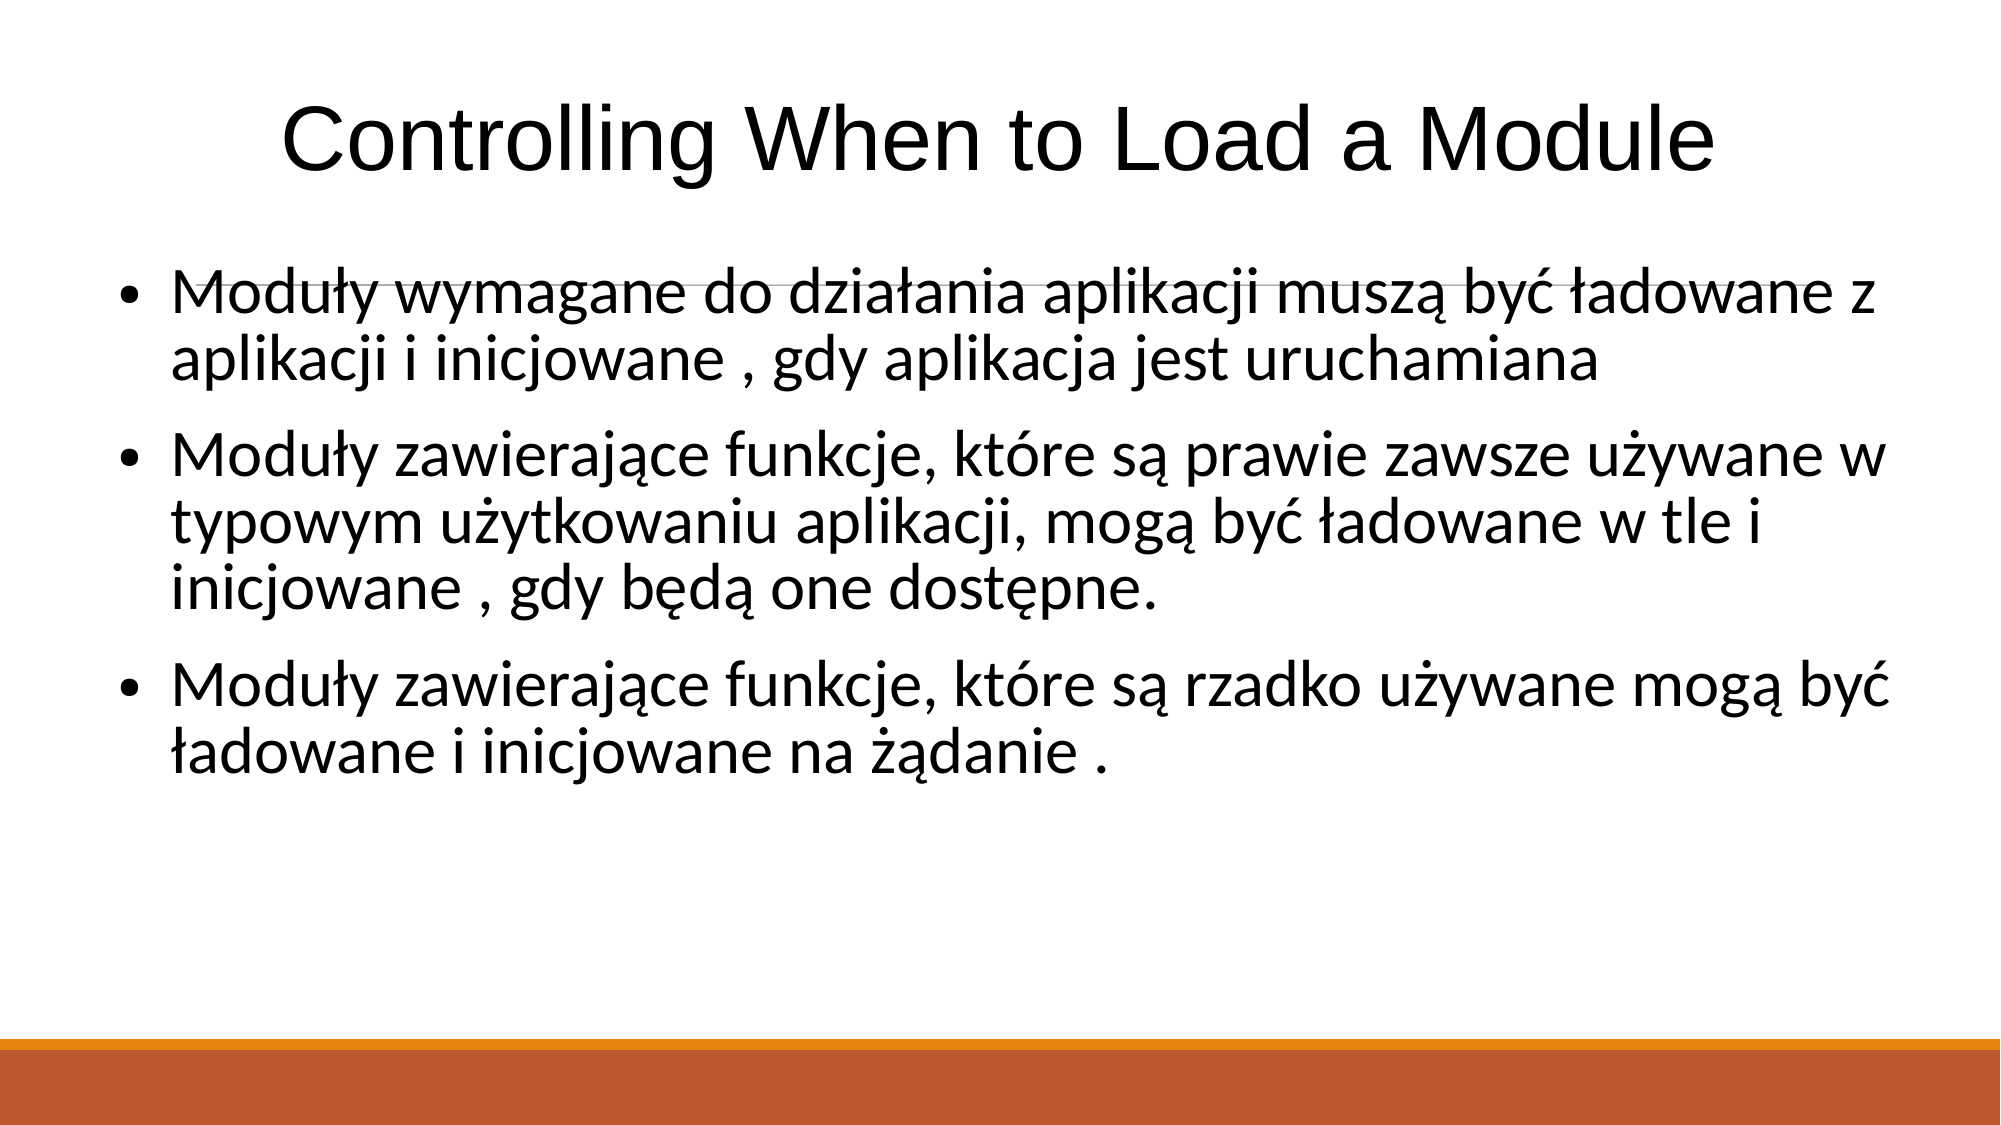

# Controlling When to Load a Module
Moduły wymagane do działania aplikacji muszą być ładowane z aplikacji i inicjowane , gdy aplikacja jest uruchamiana
Moduły zawierające funkcje, które są prawie zawsze używane w typowym użytkowaniu aplikacji, mogą być ładowane w tle i inicjowane , gdy będą one dostępne.
Moduły zawierające funkcje, które są rzadko używane mogą być ładowane i inicjowane na żądanie .